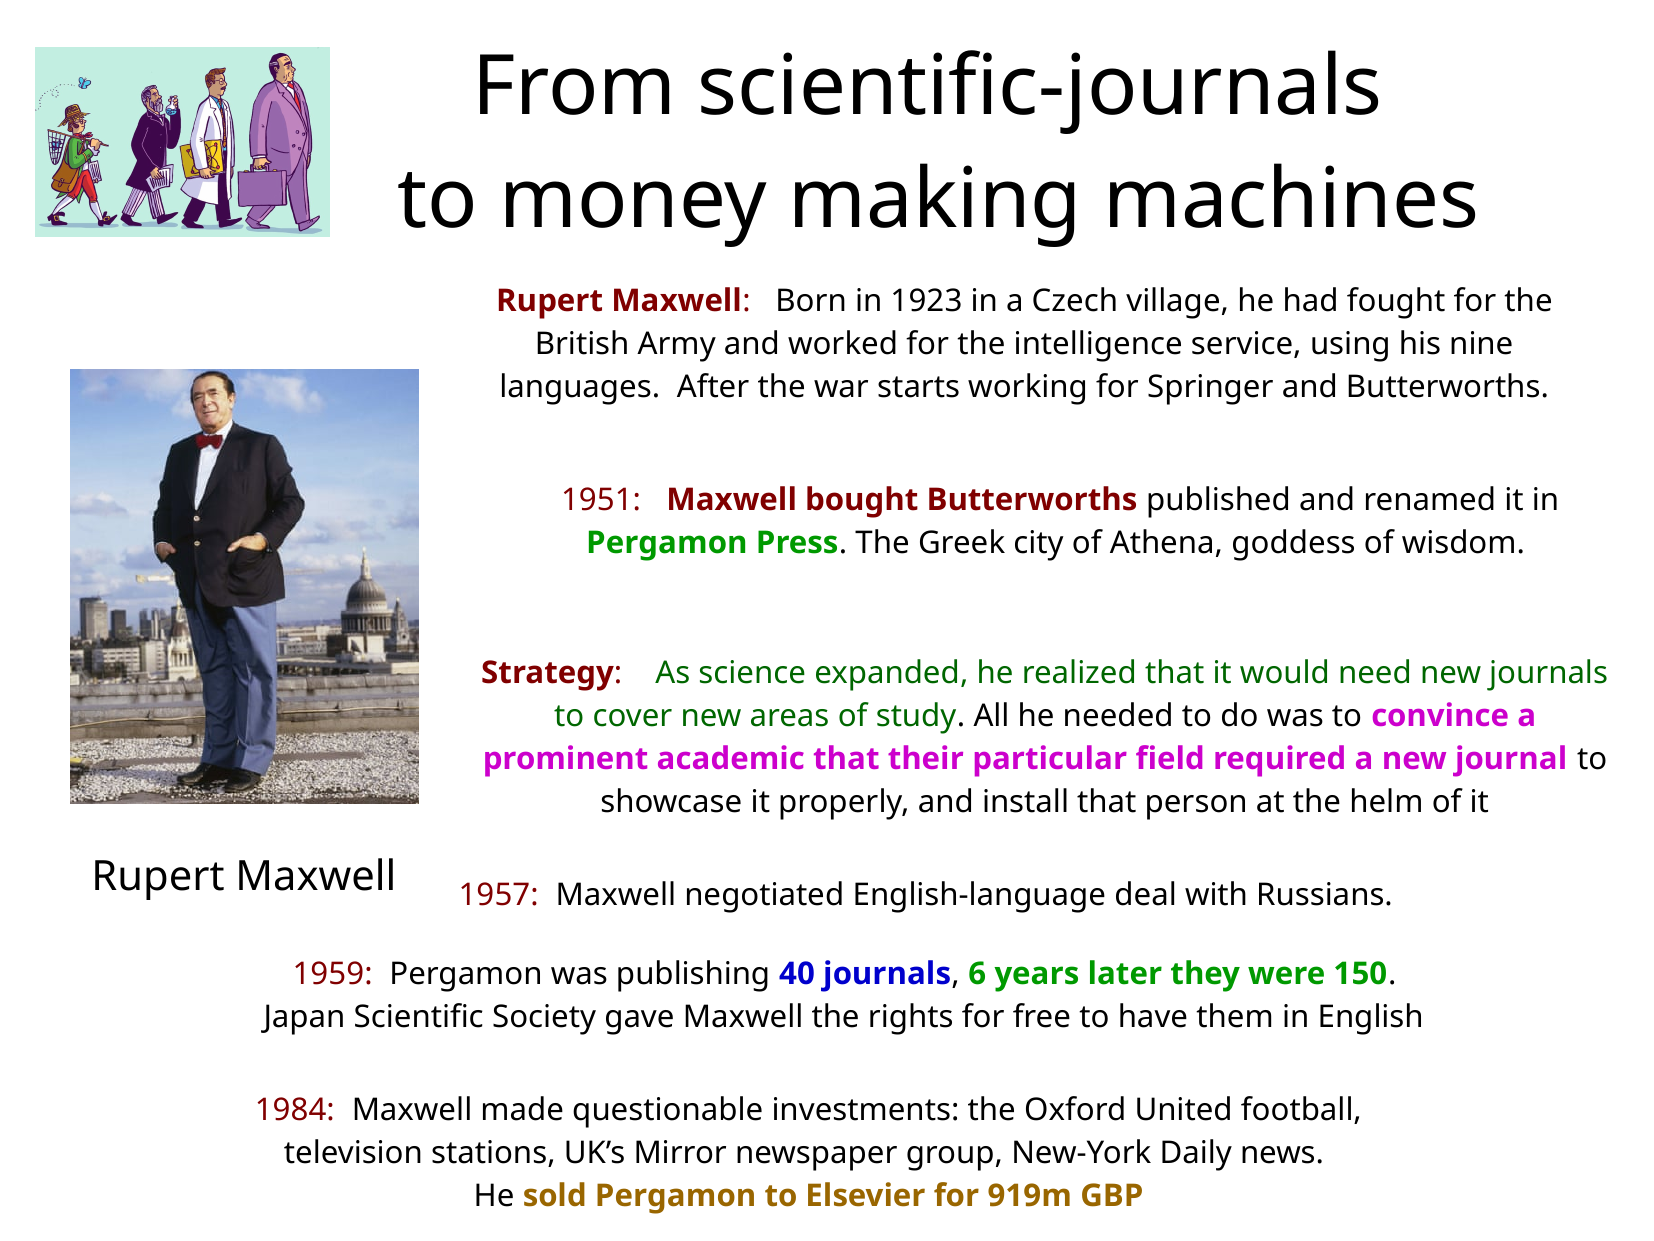

From scientific-journals
to money making machines
Rupert Maxwell: Born in 1923 in a Czech village, he had fought for the British Army and worked for the intelligence service, using his nine languages. After the war starts working for Springer and Butterworths.
1951: Maxwell bought Butterworths published and renamed it in Pergamon Press. The Greek city of Athena, goddess of wisdom.
Strategy: As science expanded, he realized that it would need new journals to cover new areas of study. All he needed to do was to convince a prominent academic that their particular field required a new journal to showcase it properly, and install that person at the helm of it
Rupert Maxwell
1957: Maxwell negotiated English-language deal with Russians.
1959: Pergamon was publishing 40 journals, 6 years later they were 150.
Japan Scientific Society gave Maxwell the rights for free to have them in English
1984: Maxwell made questionable investments: the Oxford United football, television stations, UK’s Mirror newspaper group, New-York Daily news.
He sold Pergamon to Elsevier for 919m GBP